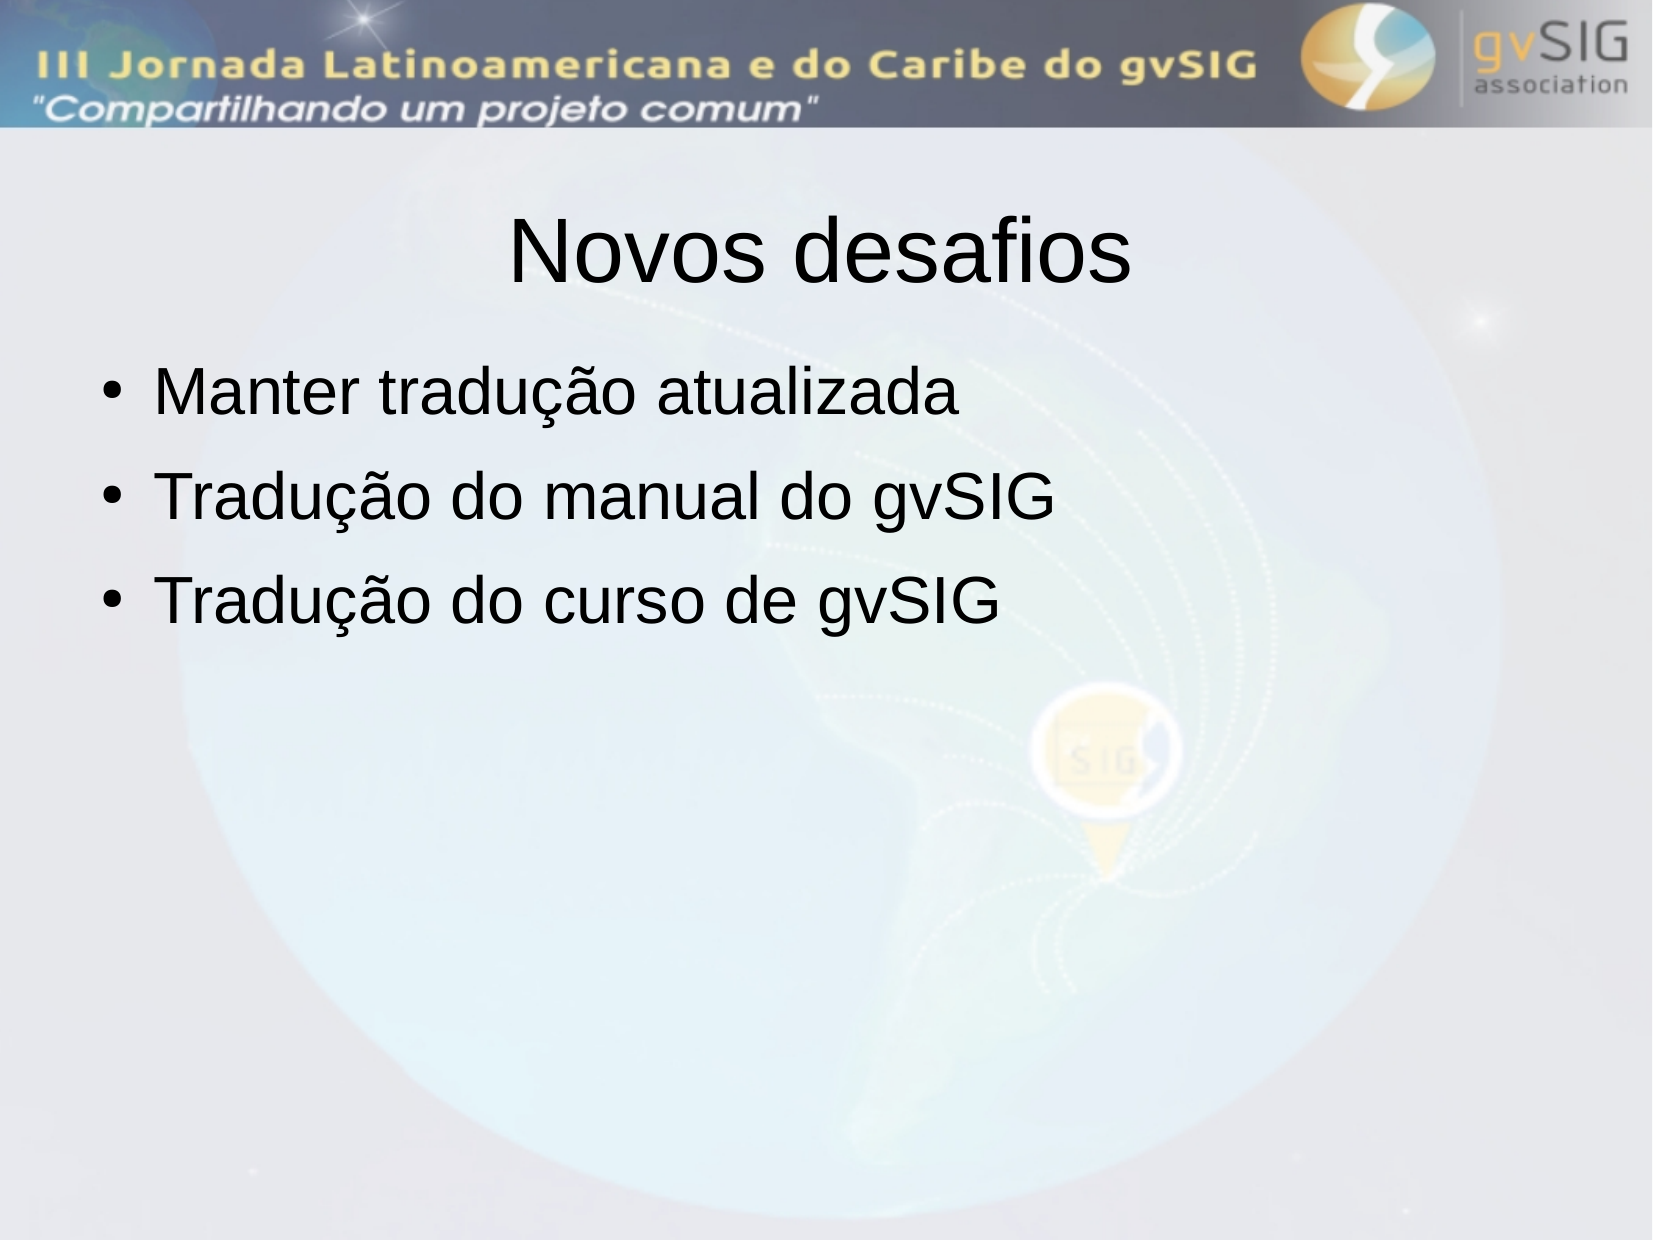

# Novos desafios
Manter tradução atualizada
Tradução do manual do gvSIG
Tradução do curso de gvSIG